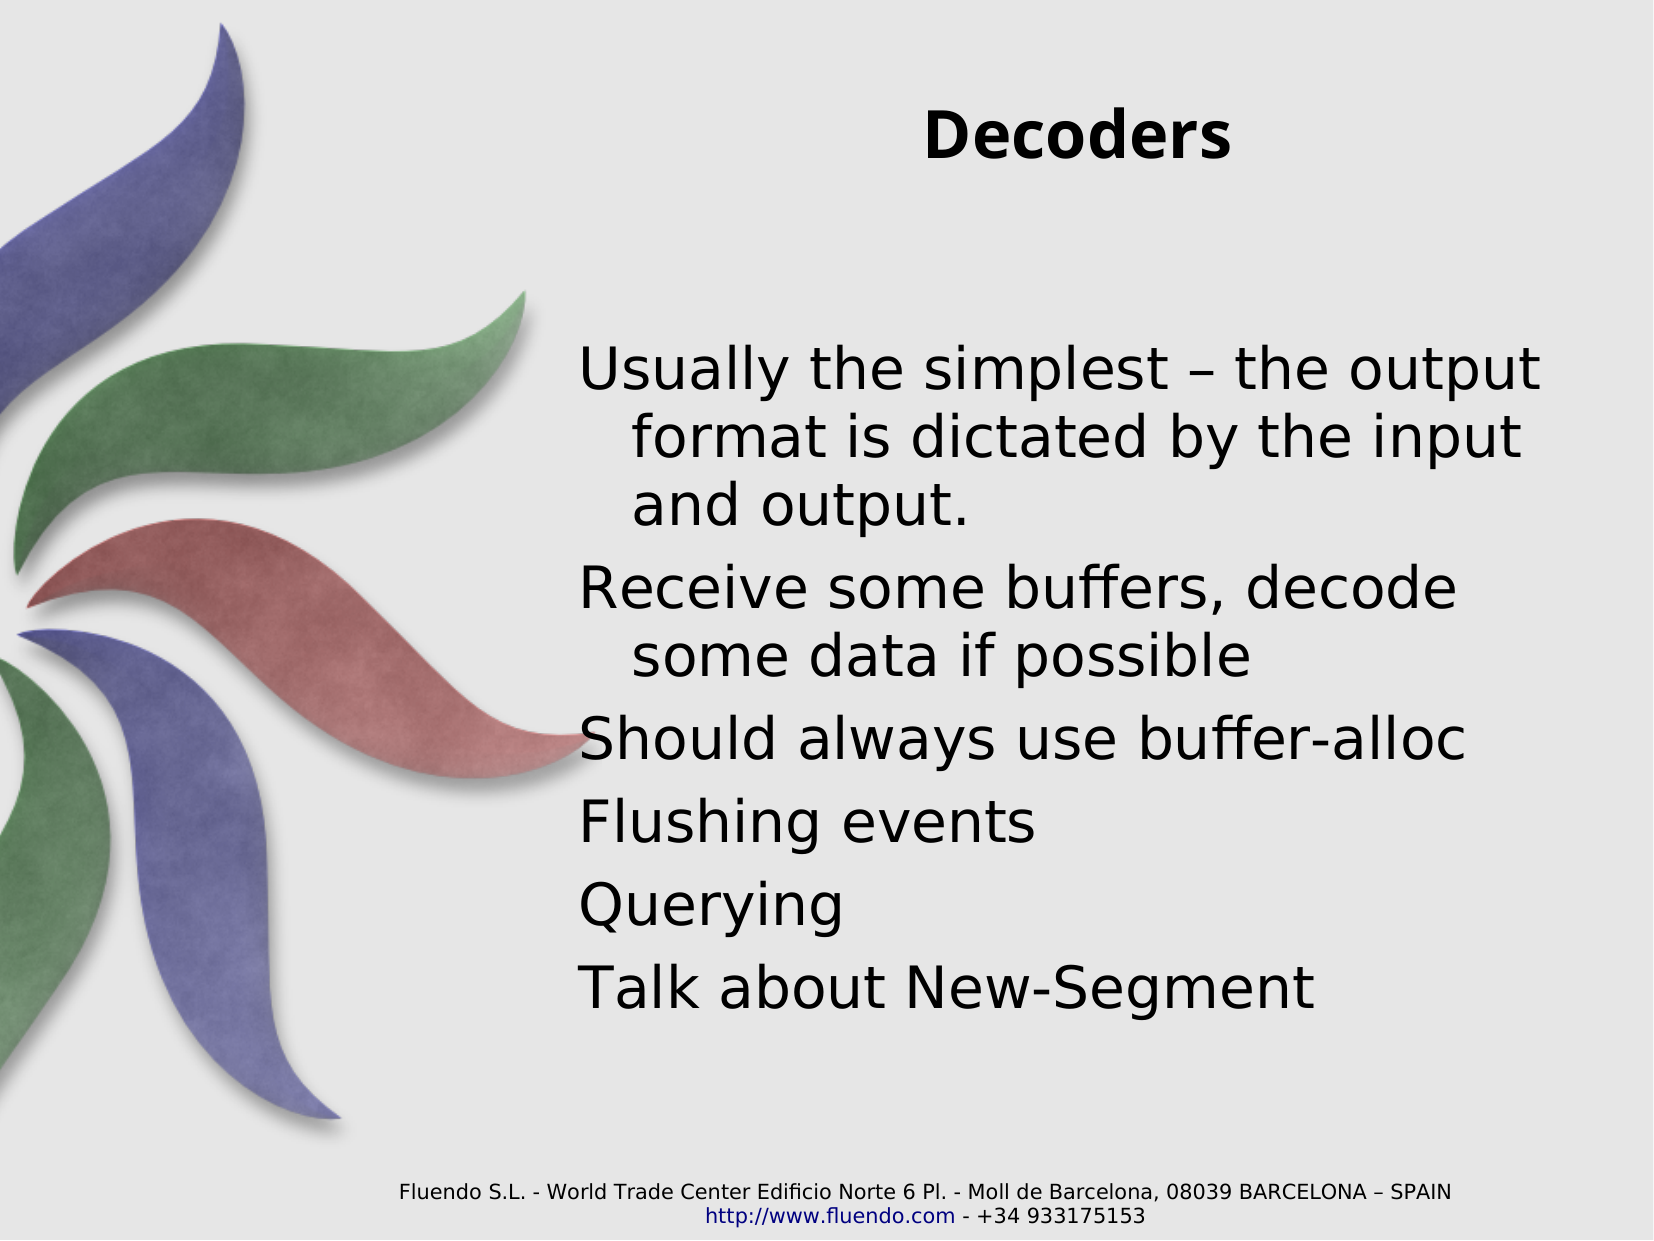

# Decoders
Usually the simplest – the output format is dictated by the input and output.
Receive some buffers, decode some data if possible
Should always use buffer-alloc
Flushing events
Querying
Talk about New-Segment